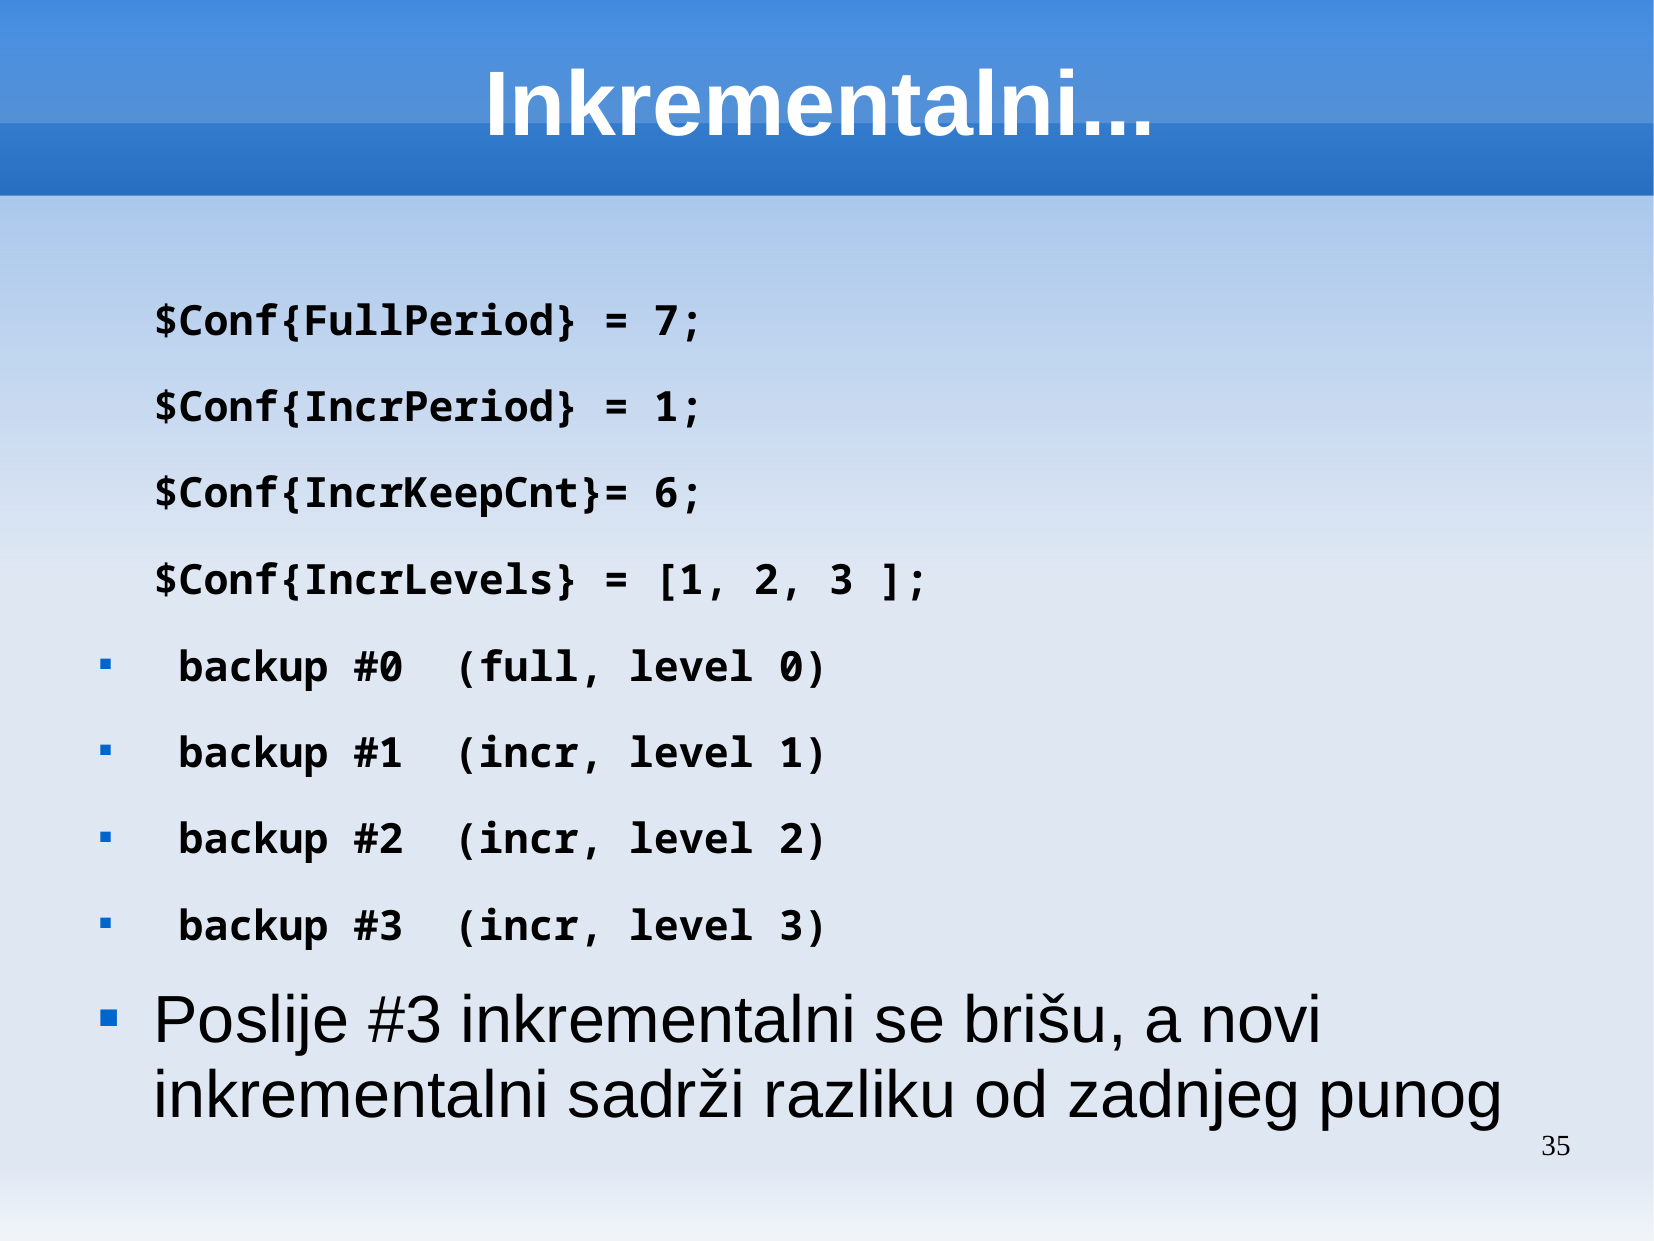

# Inkrementalni...
$Conf{FullPeriod} = 7;
$Conf{IncrPeriod} = 1;
$Conf{IncrKeepCnt}= 6;
$Conf{IncrLevels} = [1, 2, 3 ];
 backup #0 (full, level 0)
 backup #1 (incr, level 1)
 backup #2 (incr, level 2)
 backup #3 (incr, level 3)
Poslije #3 inkrementalni se brišu, a novi inkrementalni sadrži razliku od zadnjeg punog
35